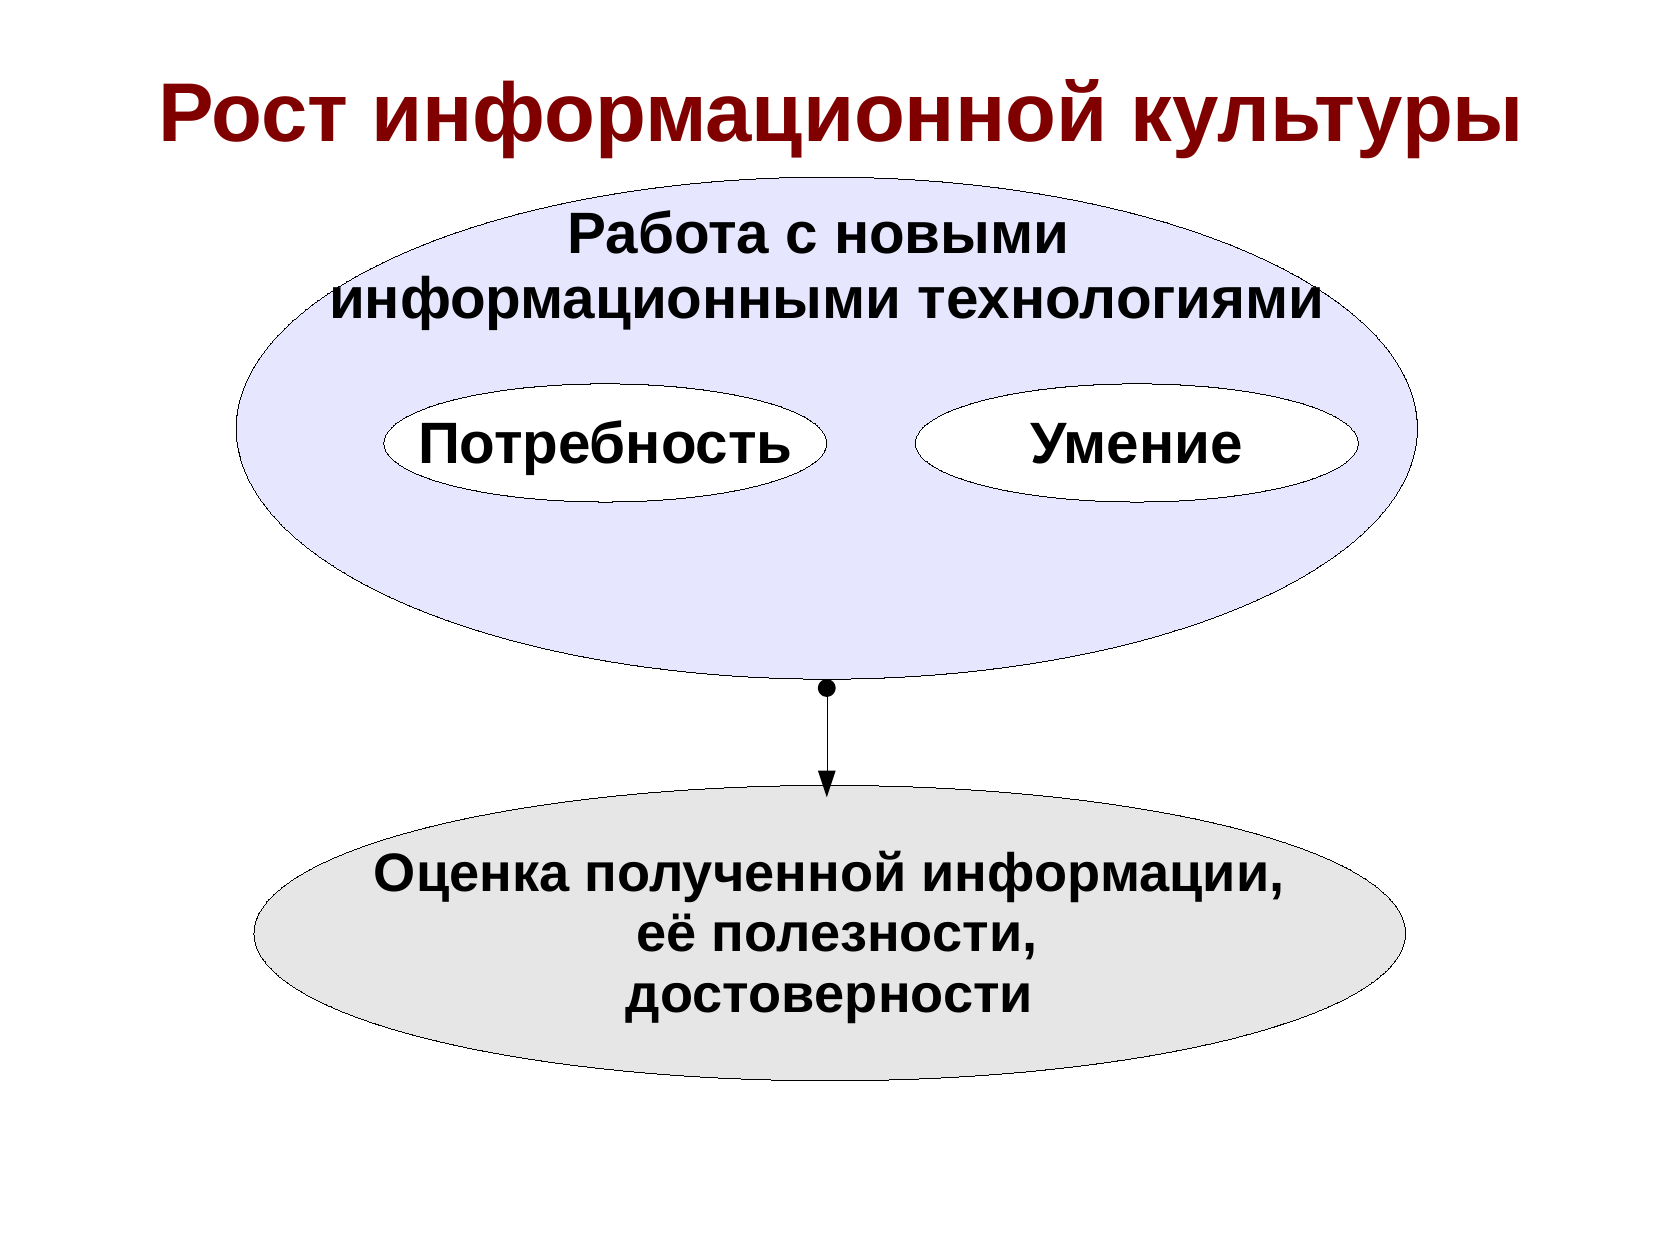

Рост информационной культуры
Работа с новыми
информационными технологиями
Потребность
Умение
Оценка полученной информации,
 её полезности,
достоверности